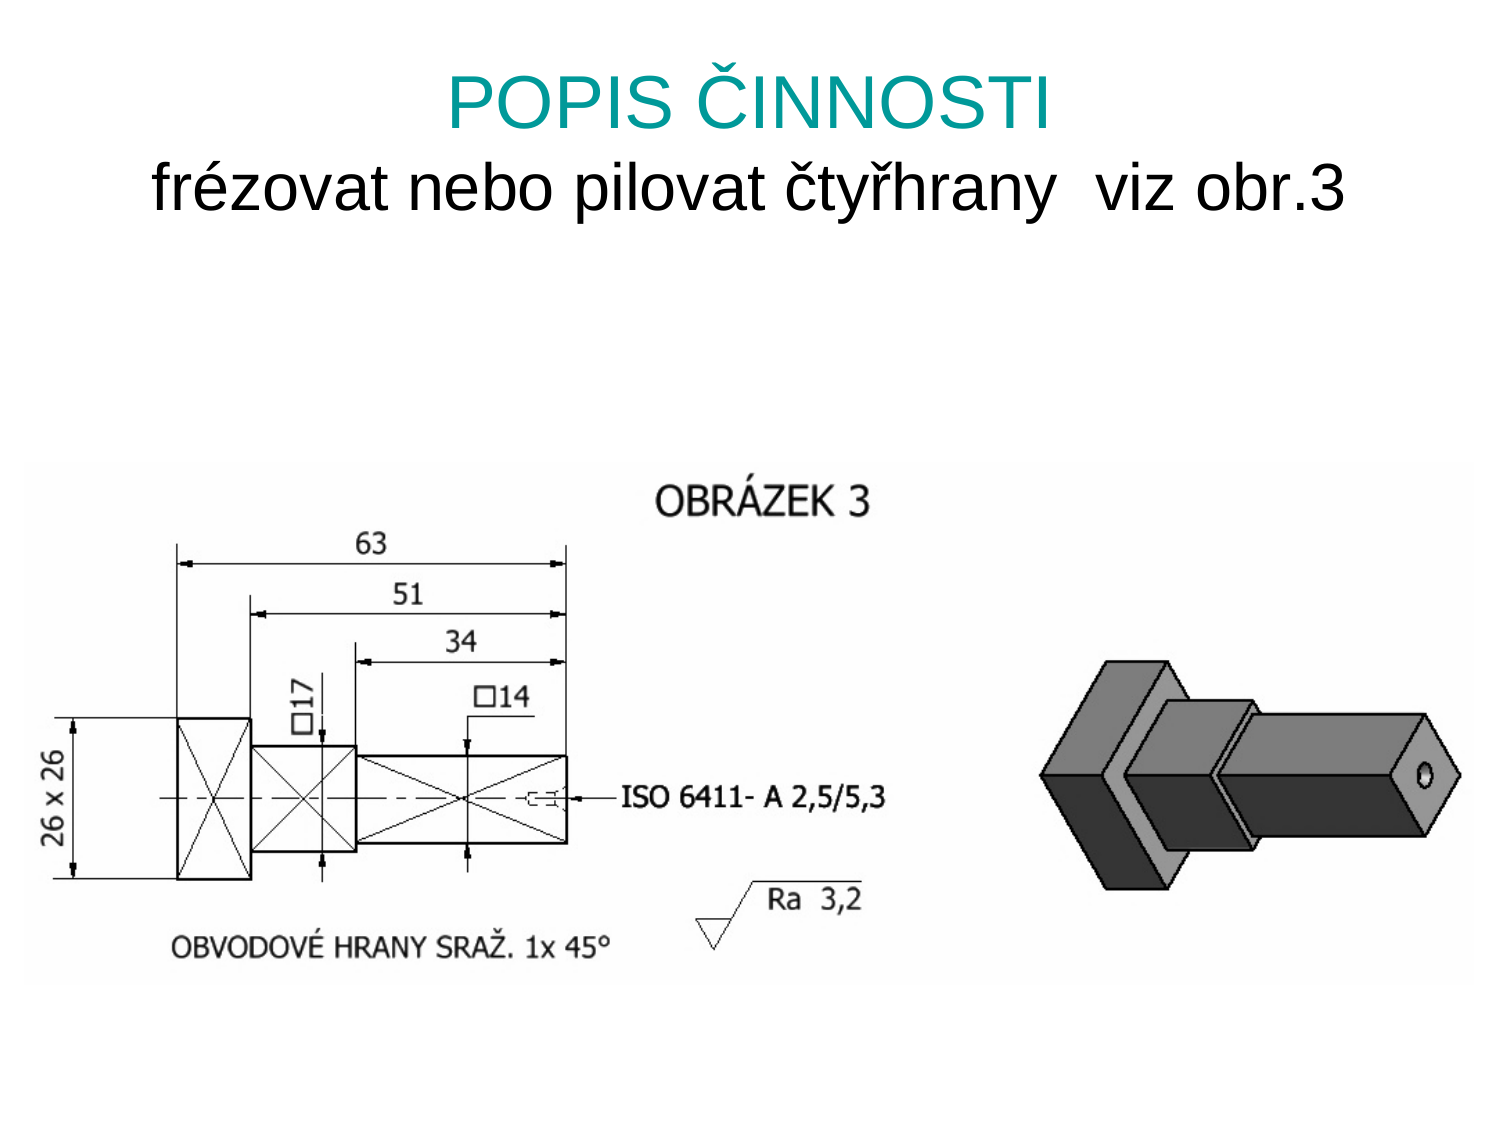

# POPIS ČINNOSTI frézovat nebo pilovat čtyřhrany viz obr.3